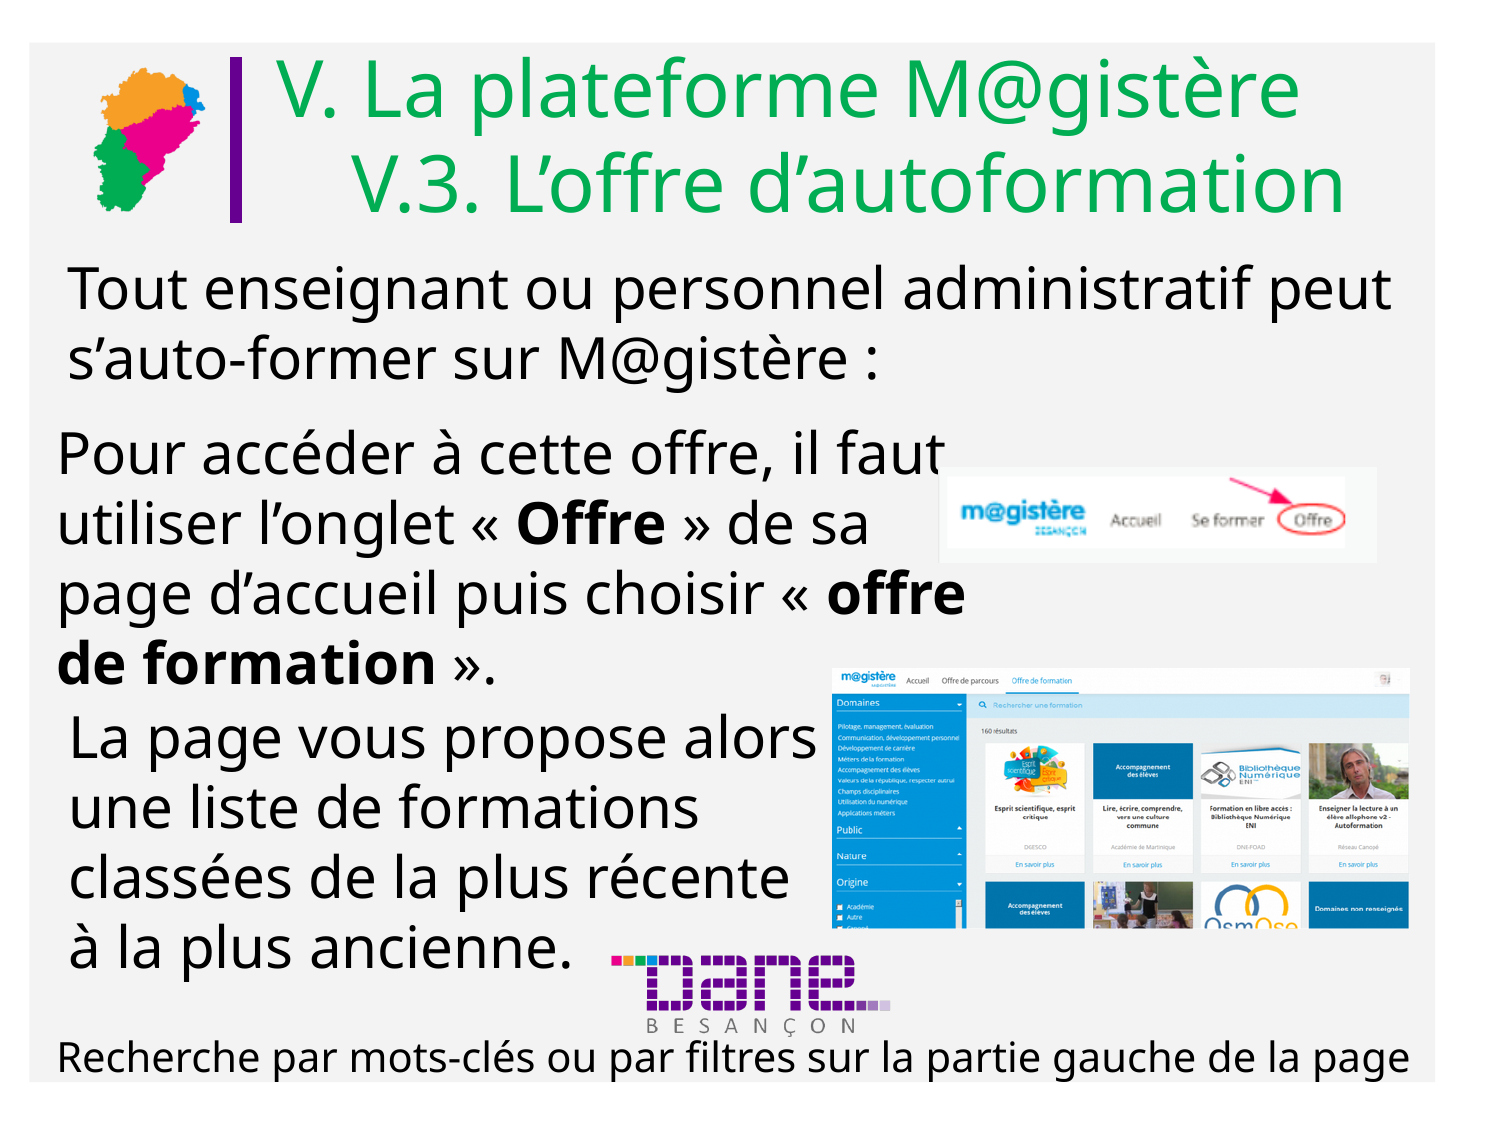

V. La plateforme M@gistère
	V.3. L’offre d’autoformation
Tout enseignant ou personnel administratif peut s’auto-former sur M@gistère :
Pour accéder à cette offre, il faut utiliser l’onglet « Offre » de sa page d’accueil puis choisir « offre de formation ».
La page vous propose alors une liste de formations classées de la plus récente à la plus ancienne.
Recherche par mots-clés ou par filtres sur la partie gauche de la page